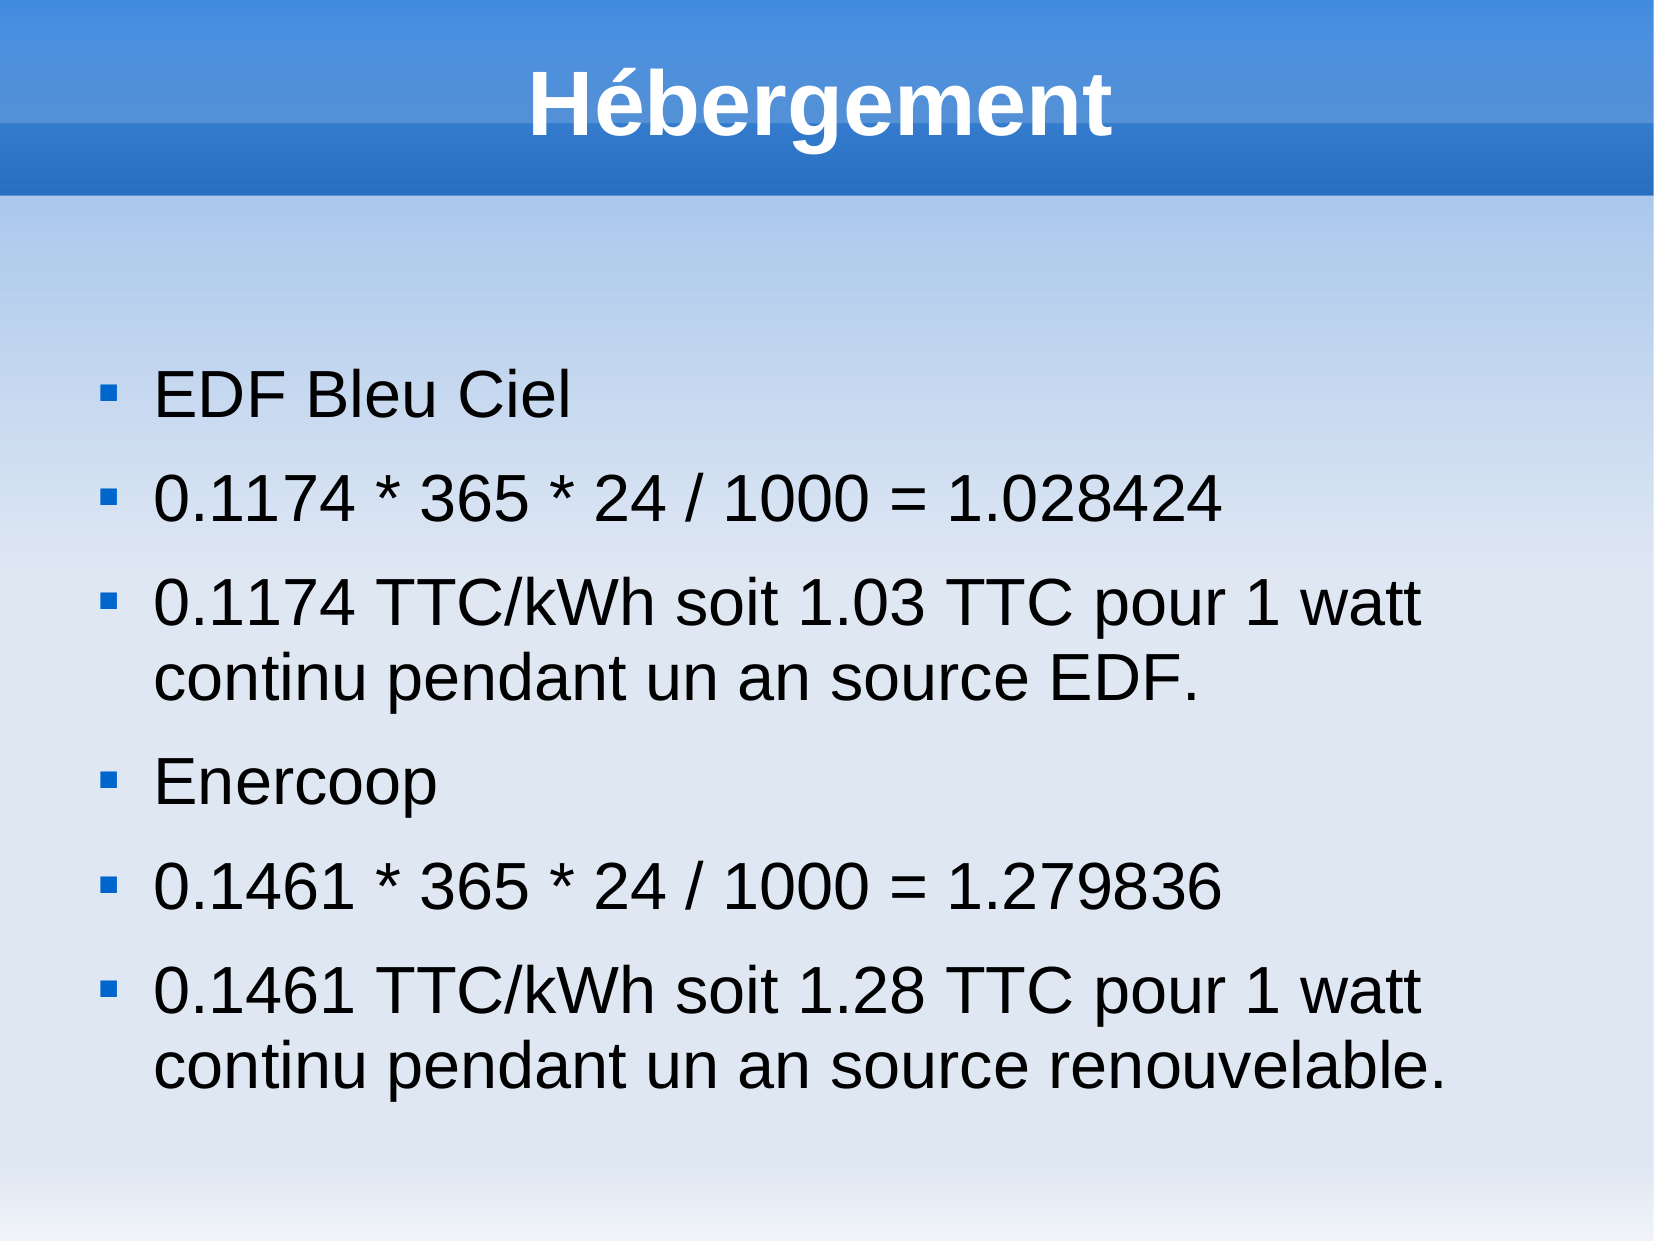

# Hébergement
EDF Bleu Ciel
0.1174 * 365 * 24 / 1000 = 1.028424
0.1174 TTC/kWh soit 1.03 TTC pour 1 watt continu pendant un an source EDF.
Enercoop
0.1461 * 365 * 24 / 1000 = 1.279836
0.1461 TTC/kWh soit 1.28 TTC pour 1 watt continu pendant un an source renouvelable.